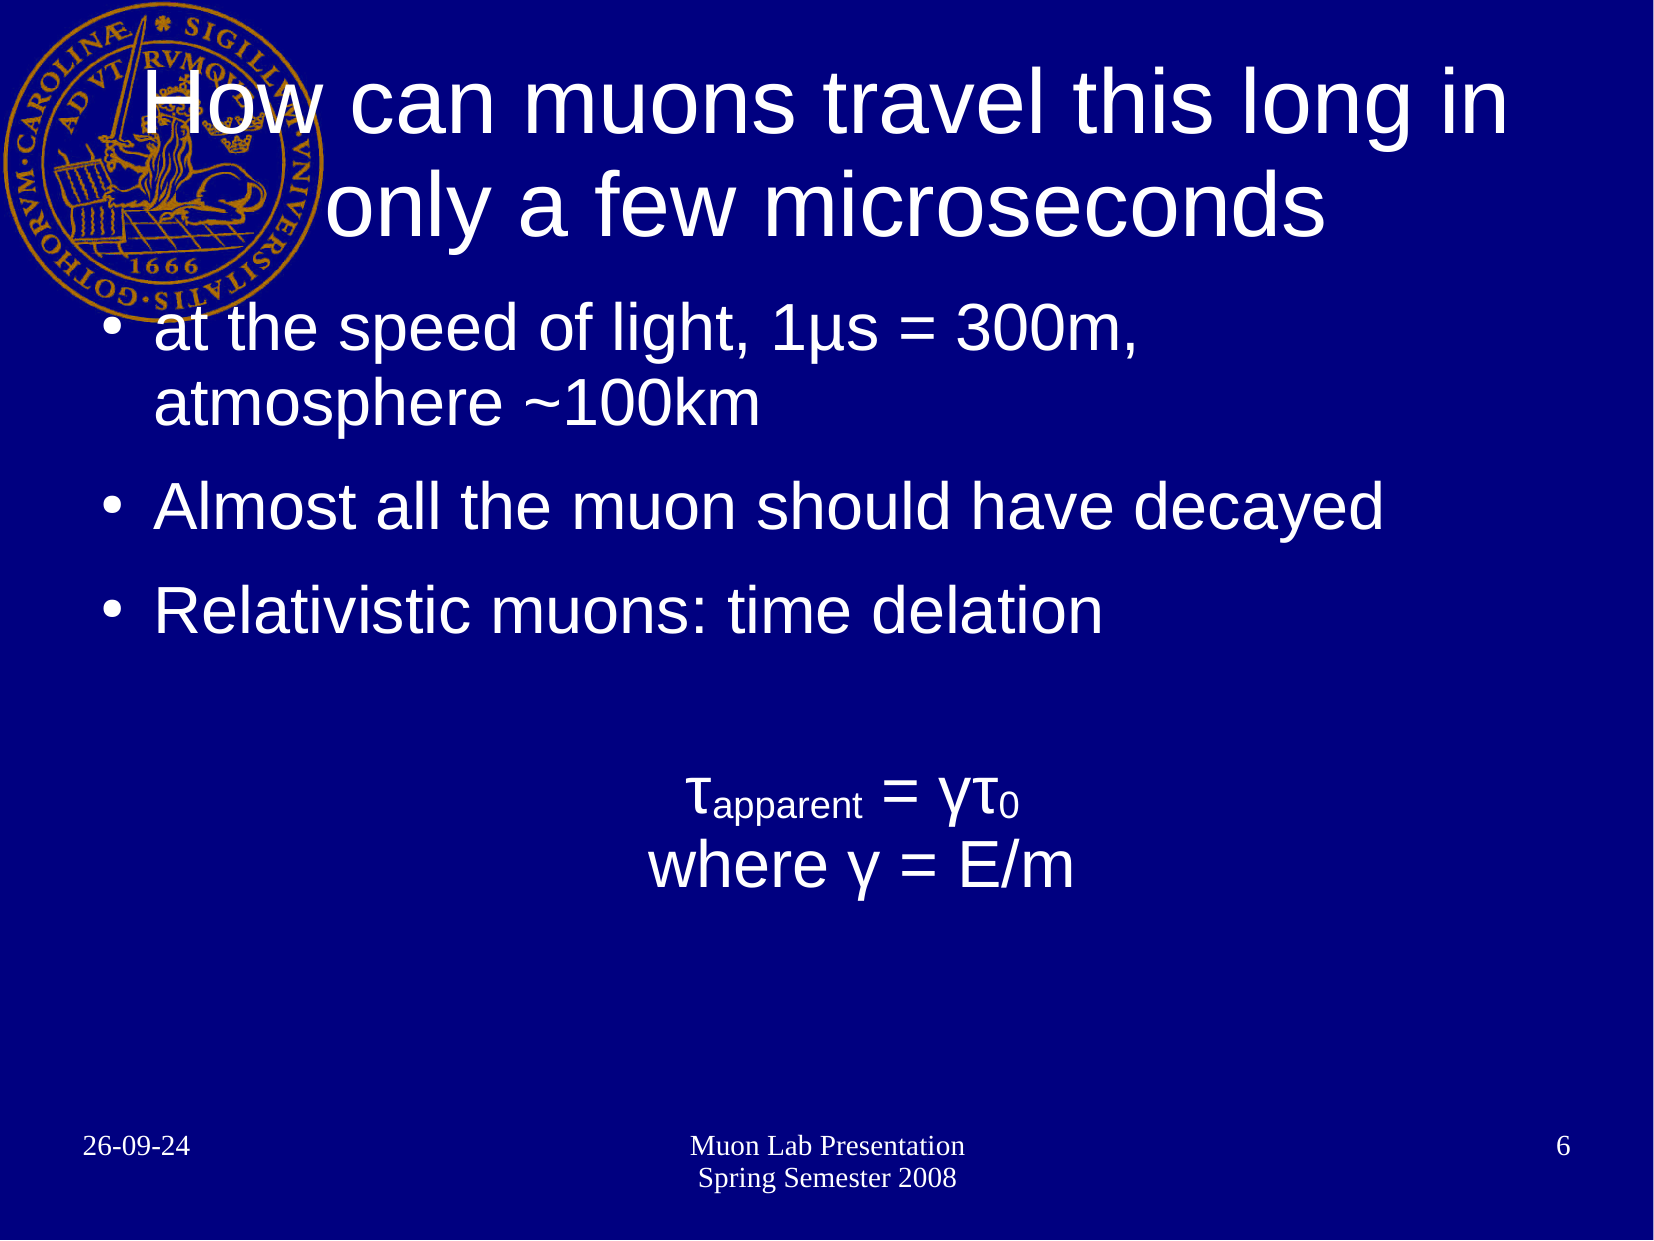

# How can muons travel this long in only a few microseconds
at the speed of light, 1µs = 300m,
atmosphere ~100km
Almost all the muon should have decayed
Relativistic muons: time delation
τapparent = γτ0
where γ = E/m
6